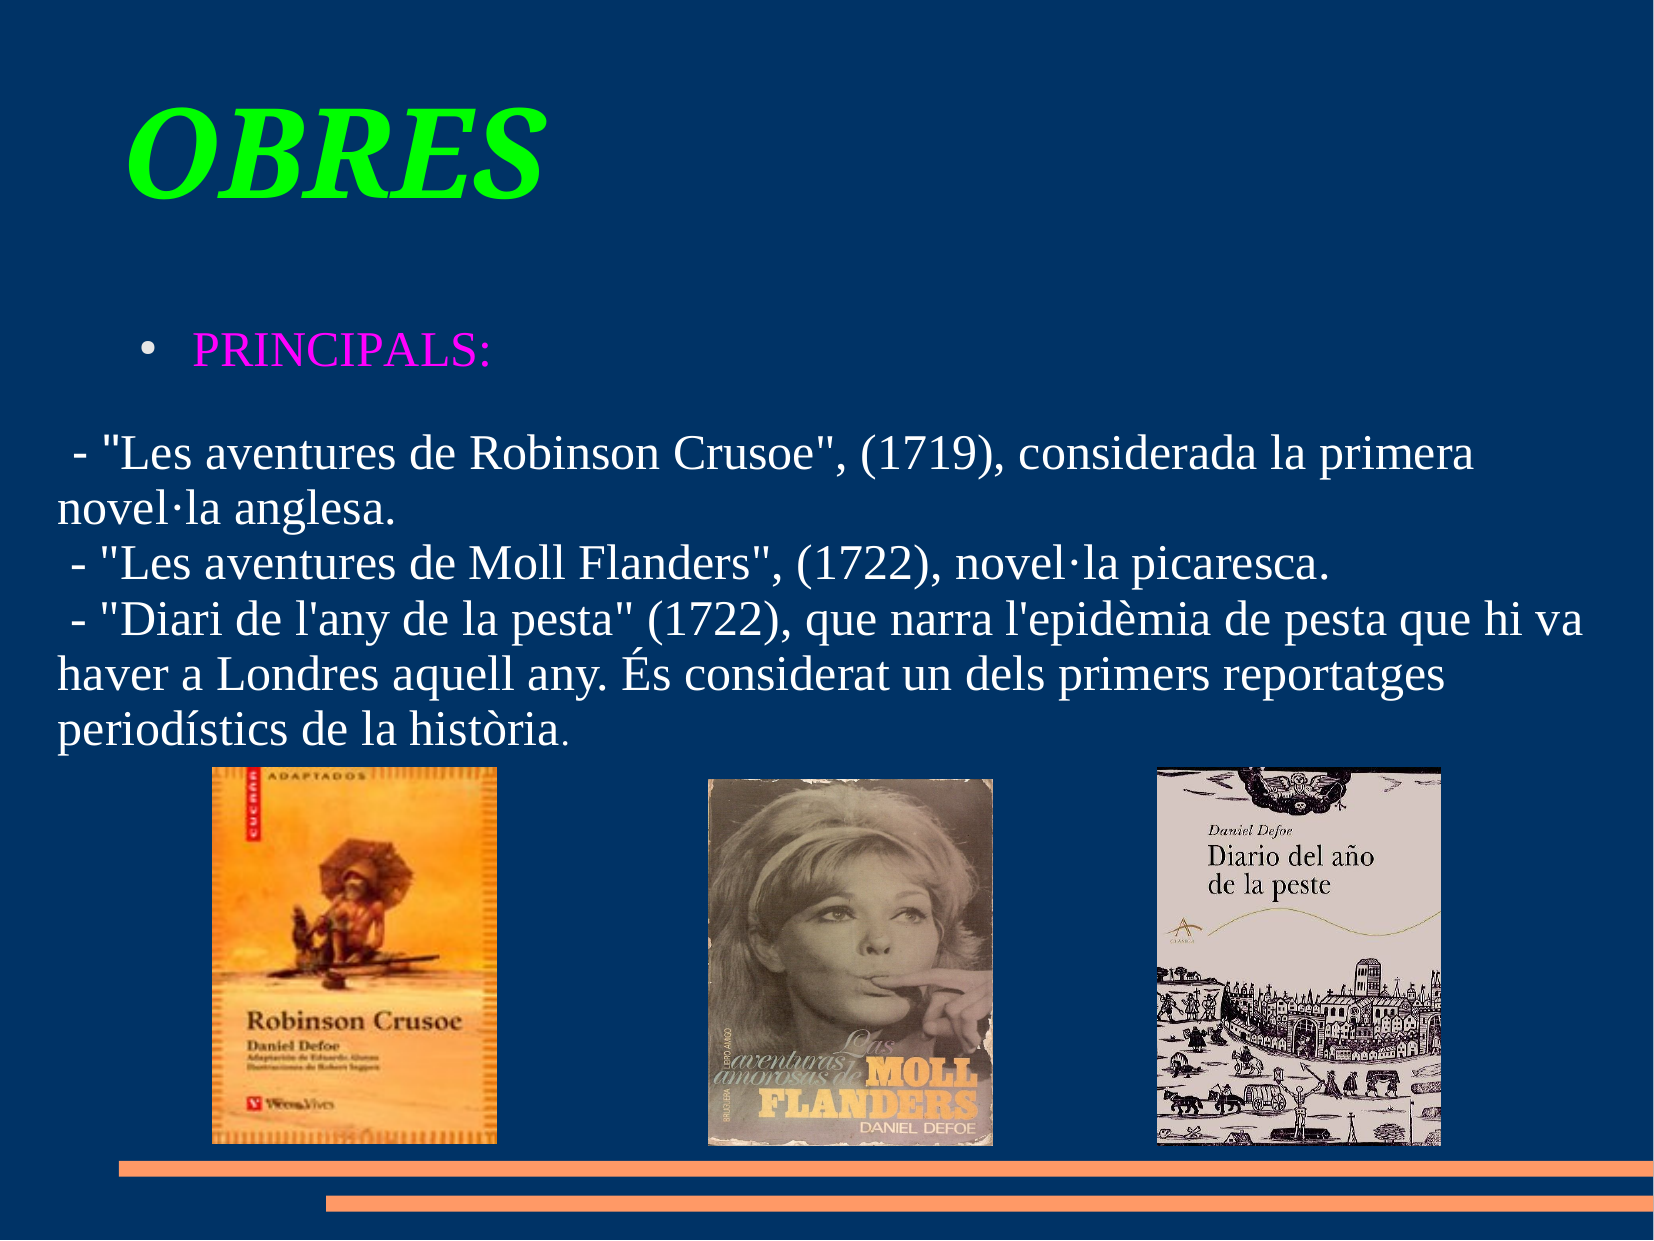

# OBRES
 - "Les aventures de Robinson Crusoe", (1719), considerada la primera novel·la anglesa.
 - "Les aventures de Moll Flanders", (1722), novel·la picaresca.
 - "Diari de l'any de la pesta" (1722), que narra l'epidèmia de pesta que hi va haver a Londres aquell any. És considerat un dels primers reportatges periodístics de la història.
PRINCIPALS: